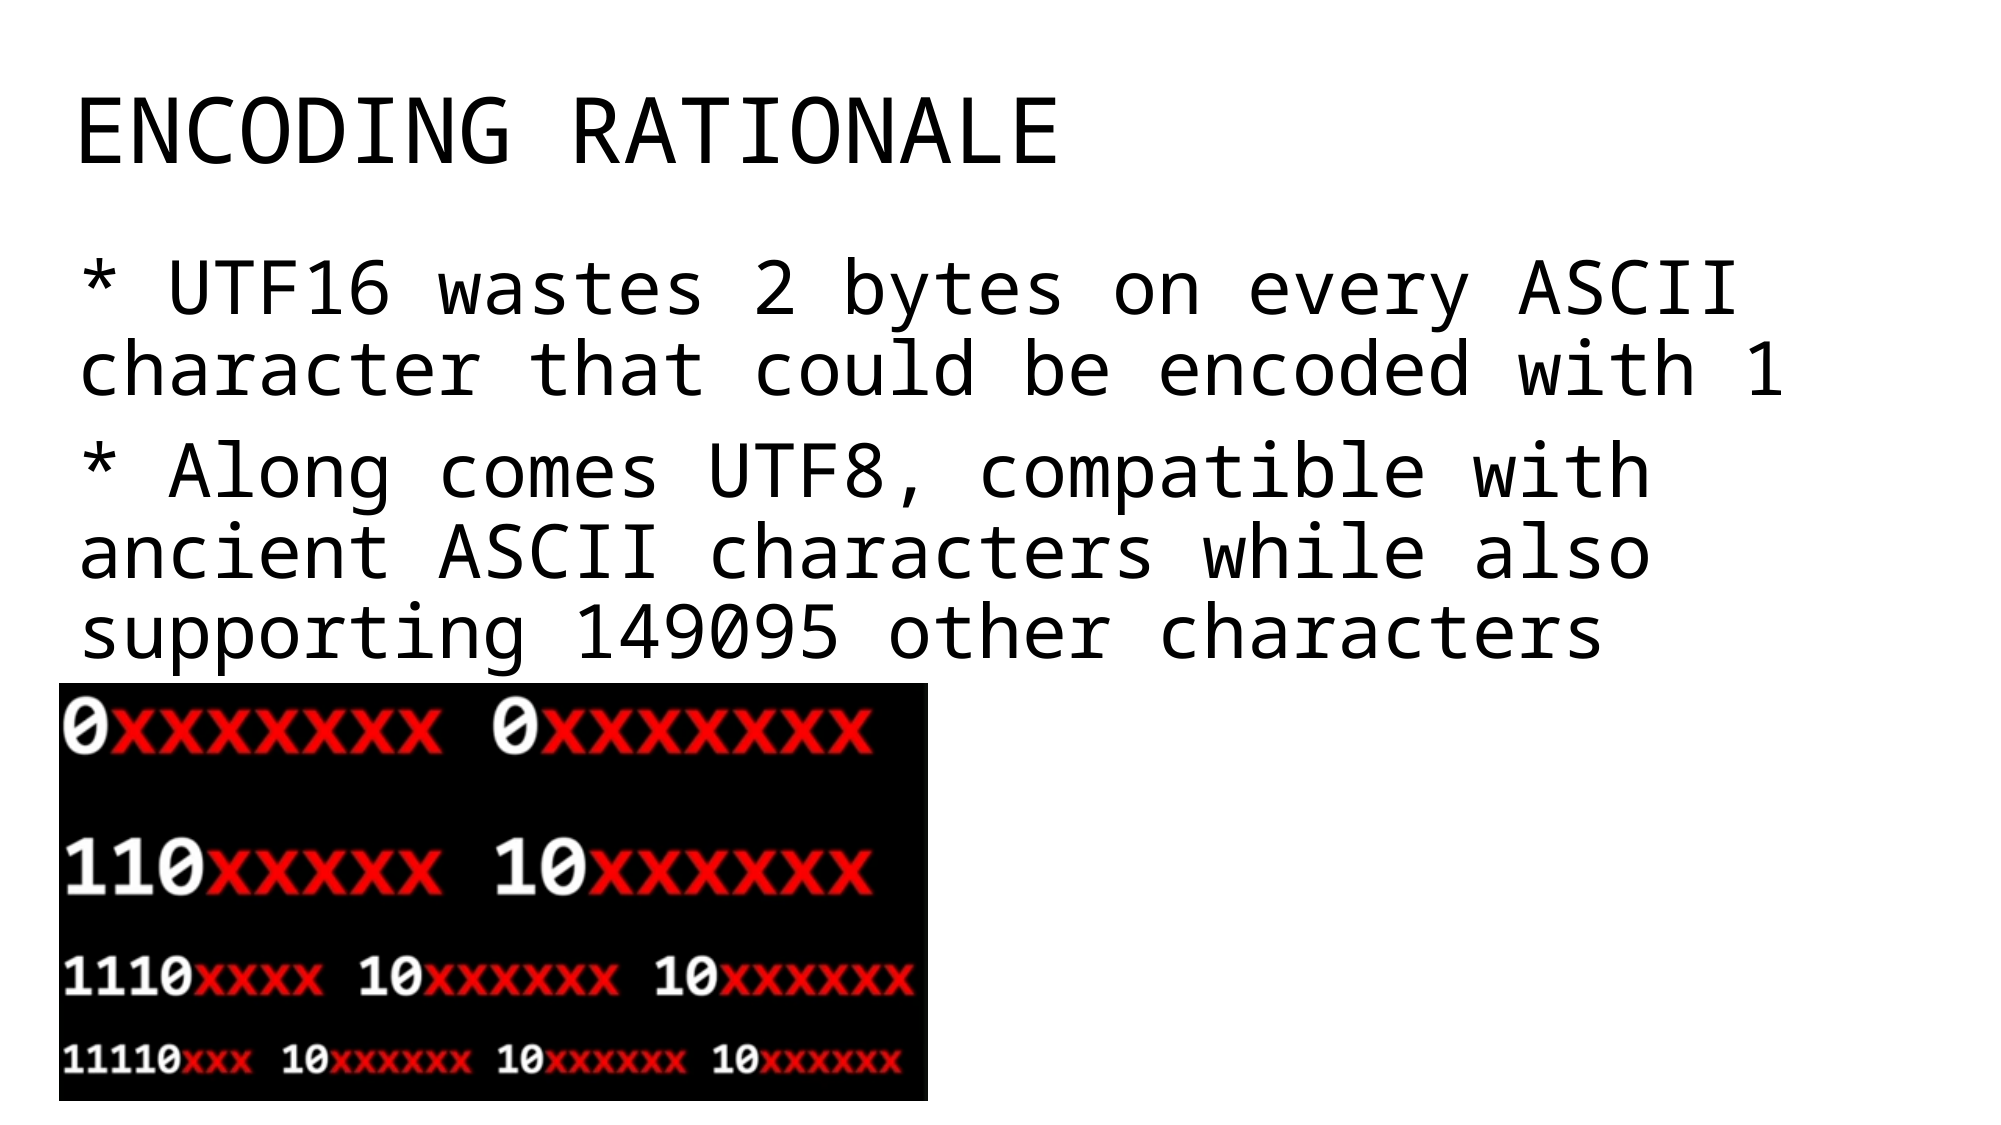

# ENCODING RATIONALE
* UTF16 wastes 2 bytes on every ASCII character that could be encoded with 1
* Along comes UTF8, compatible with ancient ASCII characters while also supporting 149095 other characters